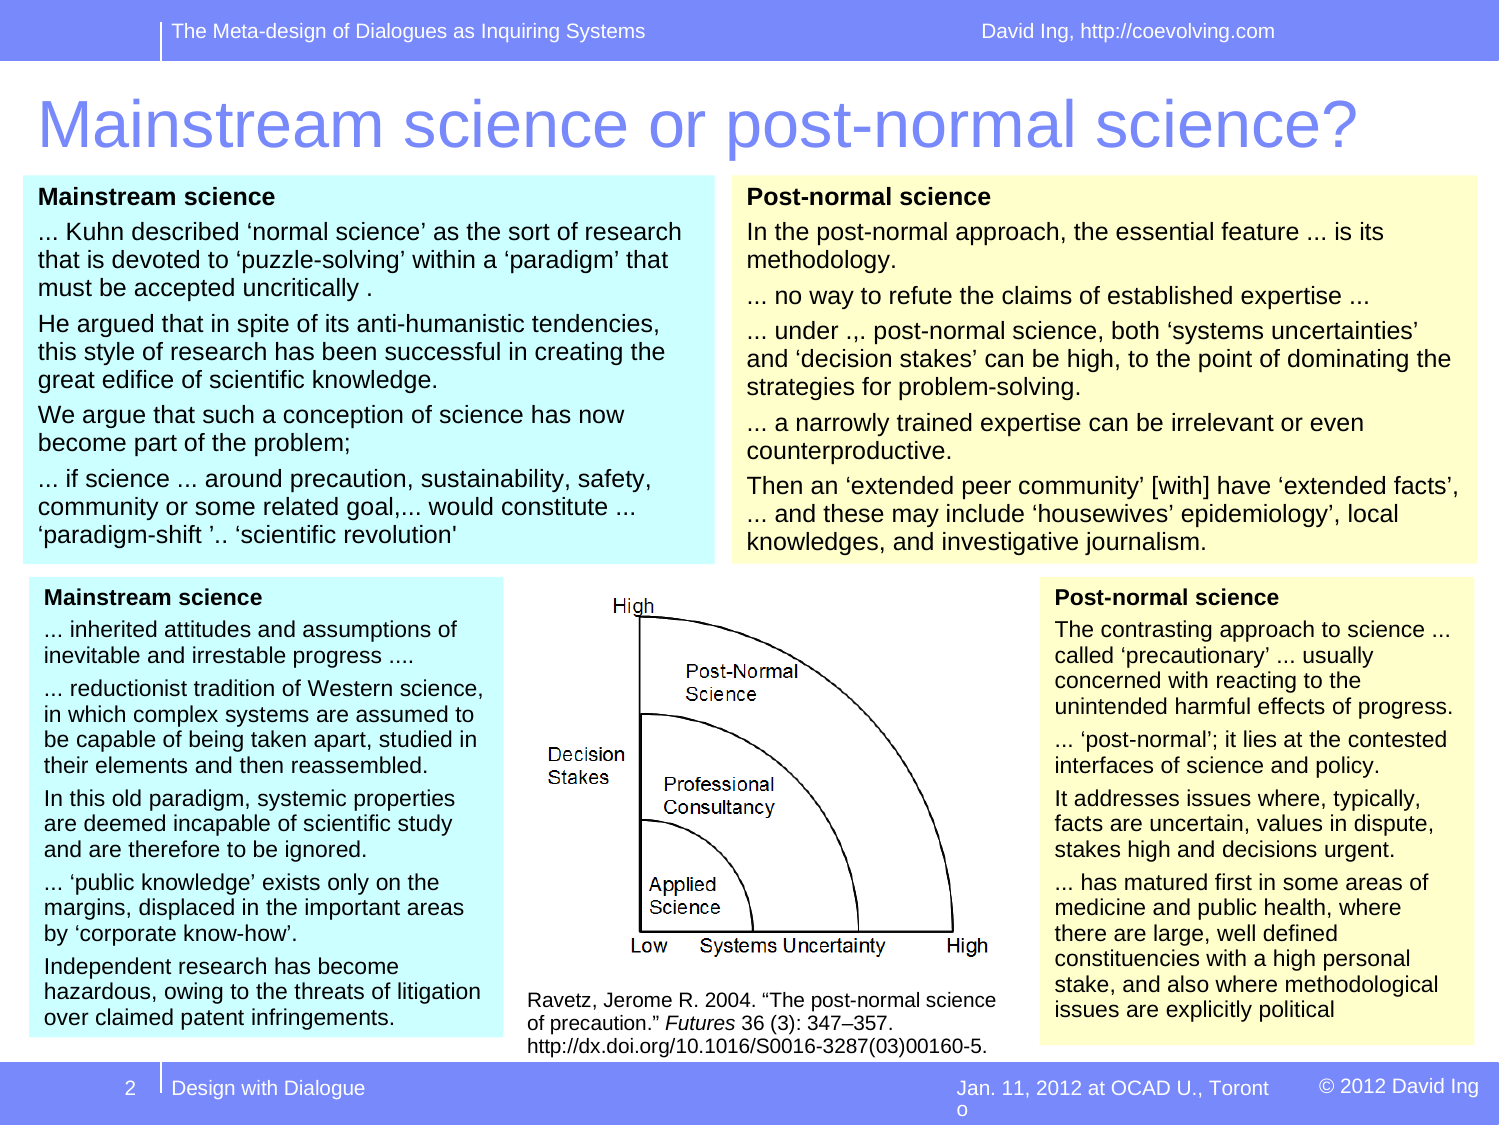

# Mainstream science or post-normal science?
Mainstream science
... Kuhn described ‘normal science’ as the sort of research that is devoted to ‘puzzle-solving’ within a ‘paradigm’ that must be accepted uncritically .
He argued that in spite of its anti-humanistic tendencies, this style of research has been successful in creating the great edifice of scientific knowledge.
We argue that such a conception of science has now become part of the problem;
... if science ... around precaution, sustainability, safety, community or some related goal,... would constitute ... ‘paradigm-shift ’.. ‘scientific revolution'
Post-normal science
In the post-normal approach, the essential feature ... is its methodology.
... no way to refute the claims of established expertise ...
... under .,. post-normal science, both ‘systems uncertainties’ and ‘decision stakes’ can be high, to the point of dominating the strategies for problem-solving.
... a narrowly trained expertise can be irrelevant or even counterproductive.
Then an ‘extended peer community’ [with] have ‘extended facts’, ... and these may include ‘housewives’ epidemiology’, local knowledges, and investigative journalism.
Mainstream science
... inherited attitudes and assumptions of inevitable and irrestable progress ....
... reductionist tradition of Western science, in which complex systems are assumed to be capable of being taken apart, studied in their elements and then reassembled.
In this old paradigm, systemic properties are deemed incapable of scientific study and are therefore to be ignored.
... ‘public knowledge’ exists only on the margins, displaced in the important areas by ‘corporate know-how’.
Independent research has become hazardous, owing to the threats of litigation over claimed patent infringements.
Post-normal science
The contrasting approach to science ... called ‘precautionary’ ... usually concerned with reacting to the unintended harmful effects of progress.
... ‘post-normal’; it lies at the contested interfaces of science and policy.
It addresses issues where, typically, facts are uncertain, values in dispute, stakes high and decisions urgent.
... has matured first in some areas of medicine and public health, where there are large, well defined constituencies with a high personal stake, and also where methodological issues are explicitly political
Ravetz, Jerome R. 2004. “The post-normal science of precaution.” Futures 36 (3): 347–357. http://dx.doi.org/10.1016/S0016-3287(03)00160-5.
© 2012 David Ing
2
Design with Dialogue
Jan. 11, 2012 at OCAD U., Toronto